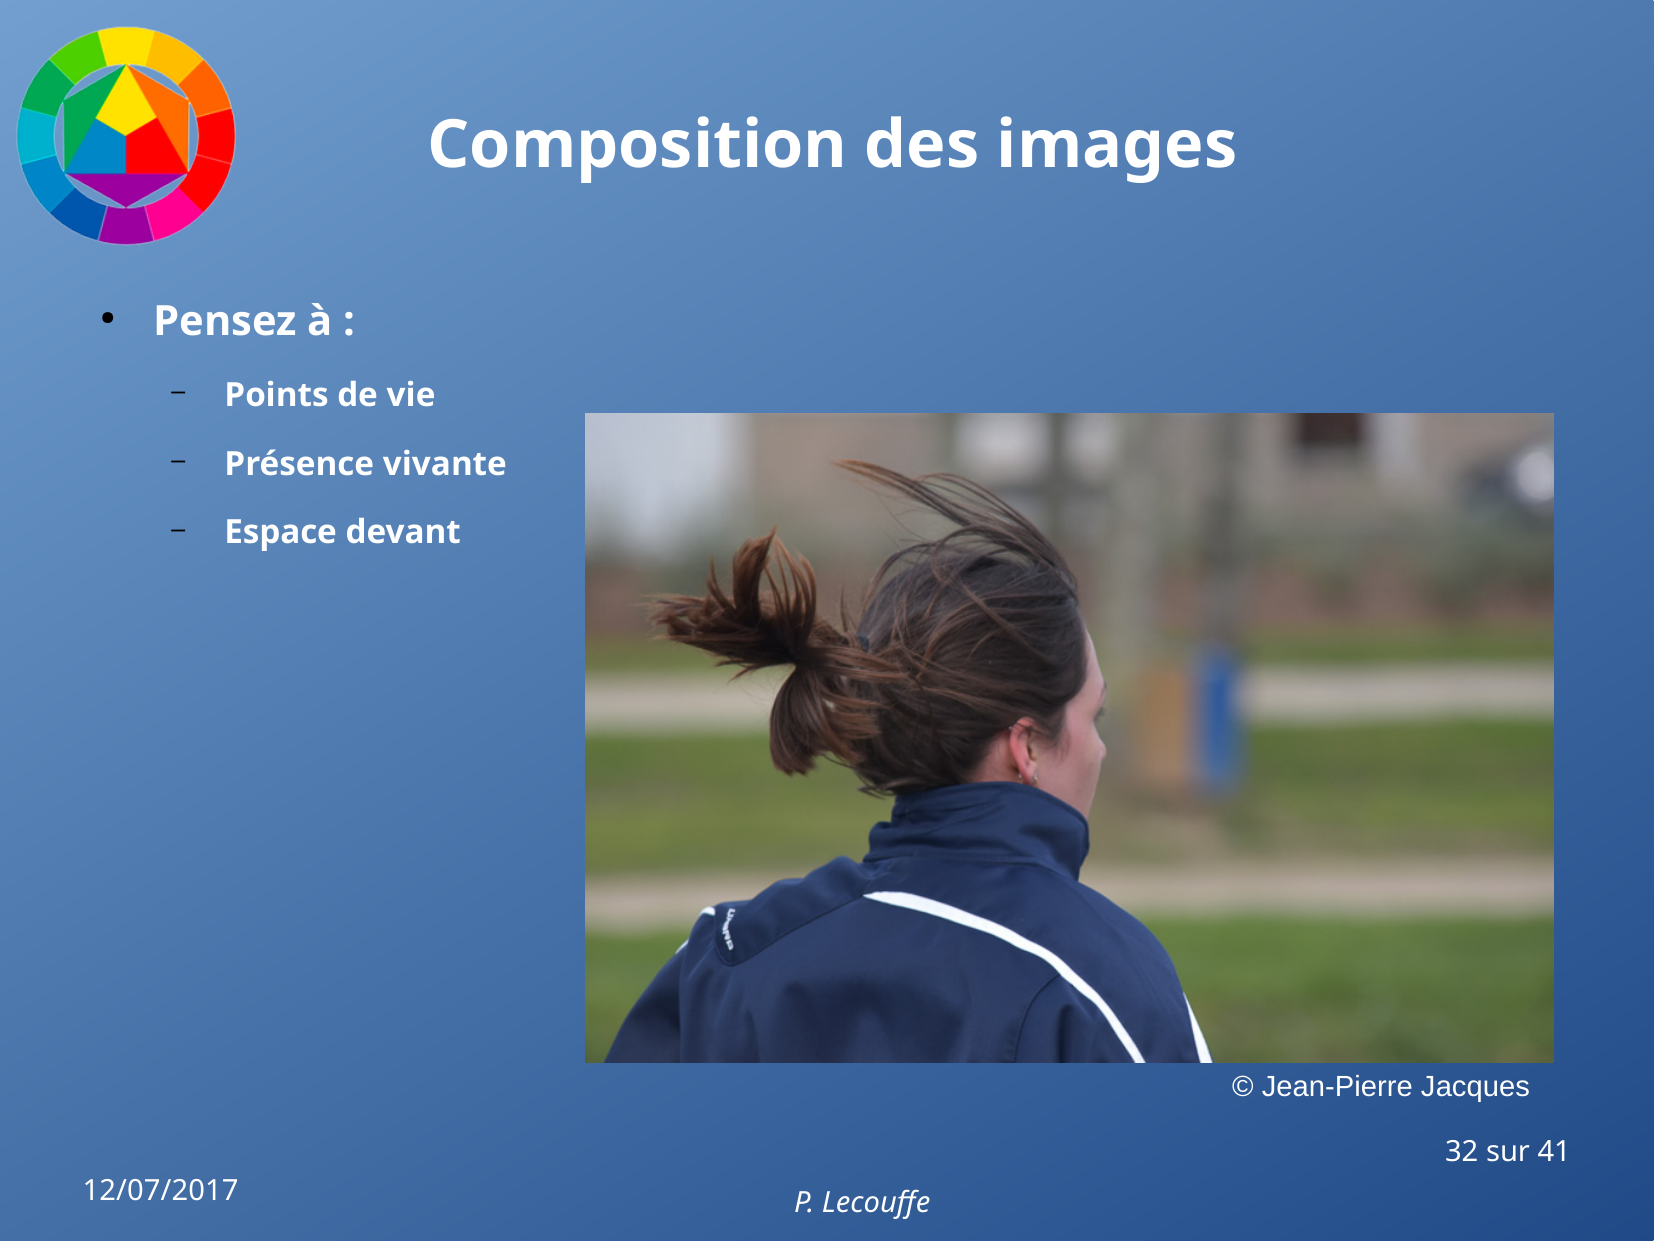

# Composition des images
Pensez à :
Points de vie
Présence vivante
Espace devant
 © Jean-Pierre Jacques
Bonjour
32